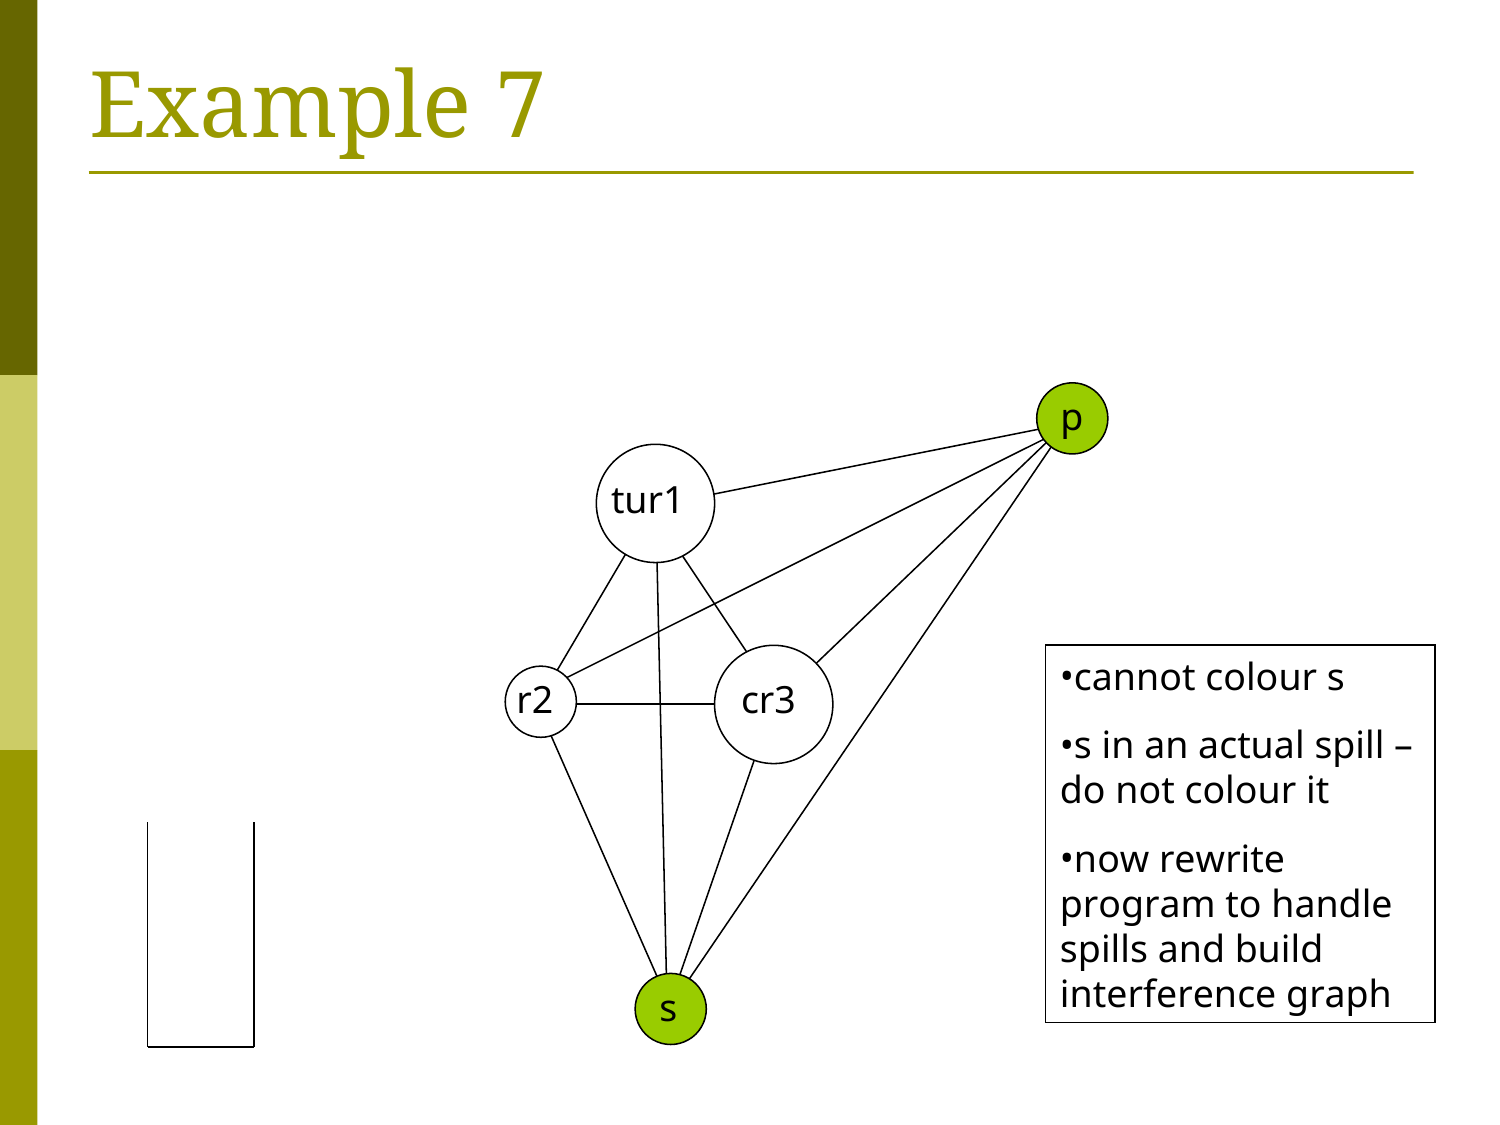

# Example 7
p
tur1
cannot colour s
s in an actual spill – do not colour it
now rewrite program to handle spills and build interference graph
r2
cr3
s